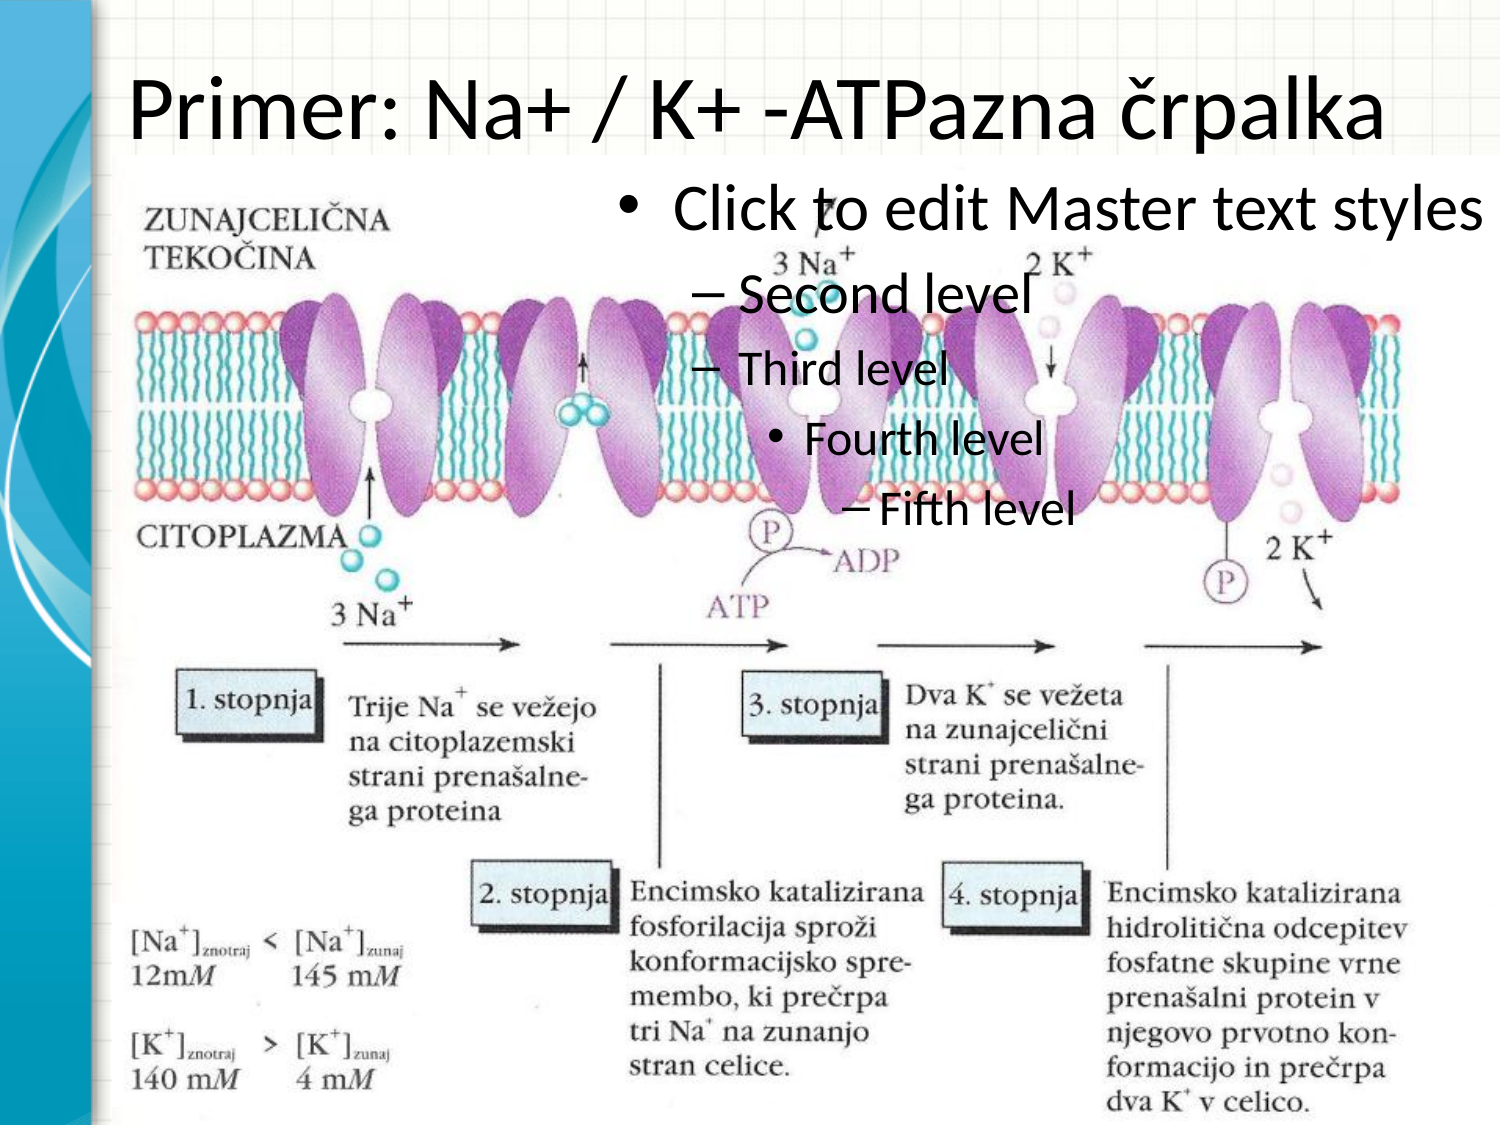

# Primer: Na+ / K+ -ATPazna črpalka
Click to edit Master text styles
Second level
Third level
Fourth level
Fifth level